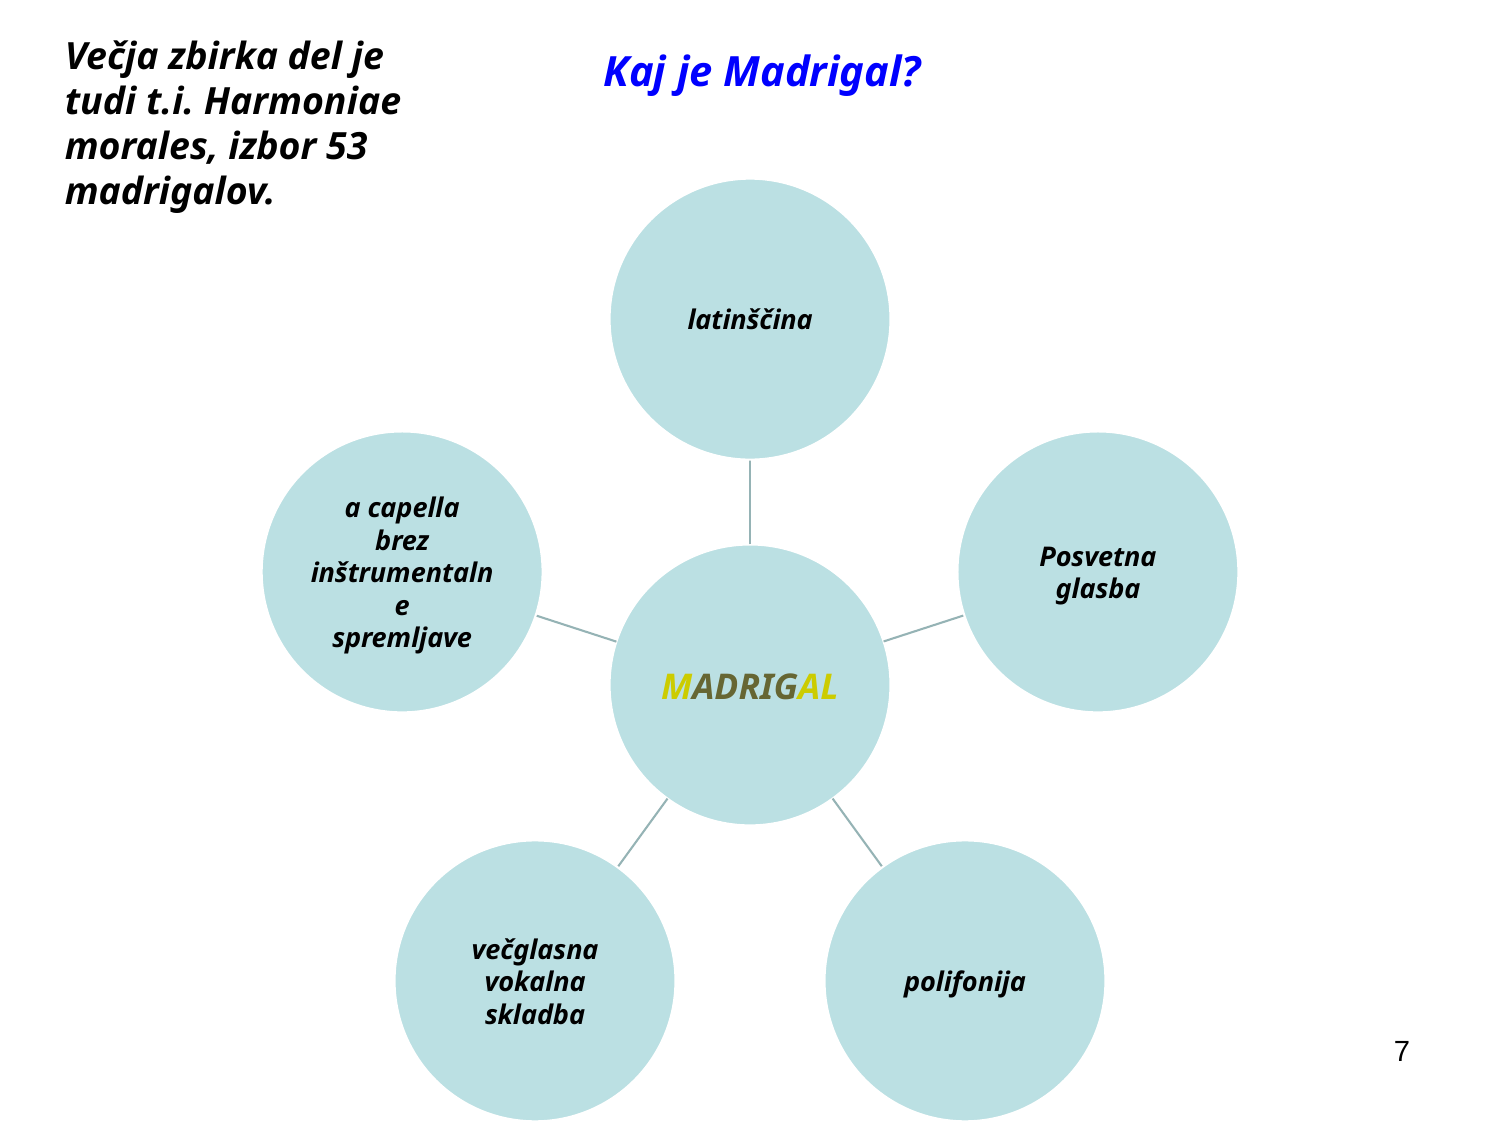

Večja zbirka del je tudi t.i. Harmoniae morales, izbor 53 madrigalov.
Kaj je Madrigal?
latinščina
a capella
brez
inštrumentalne
spremljave
Posvetna
glasba
MADRIGAL
večglasna
vokalna
skladba
polifonija